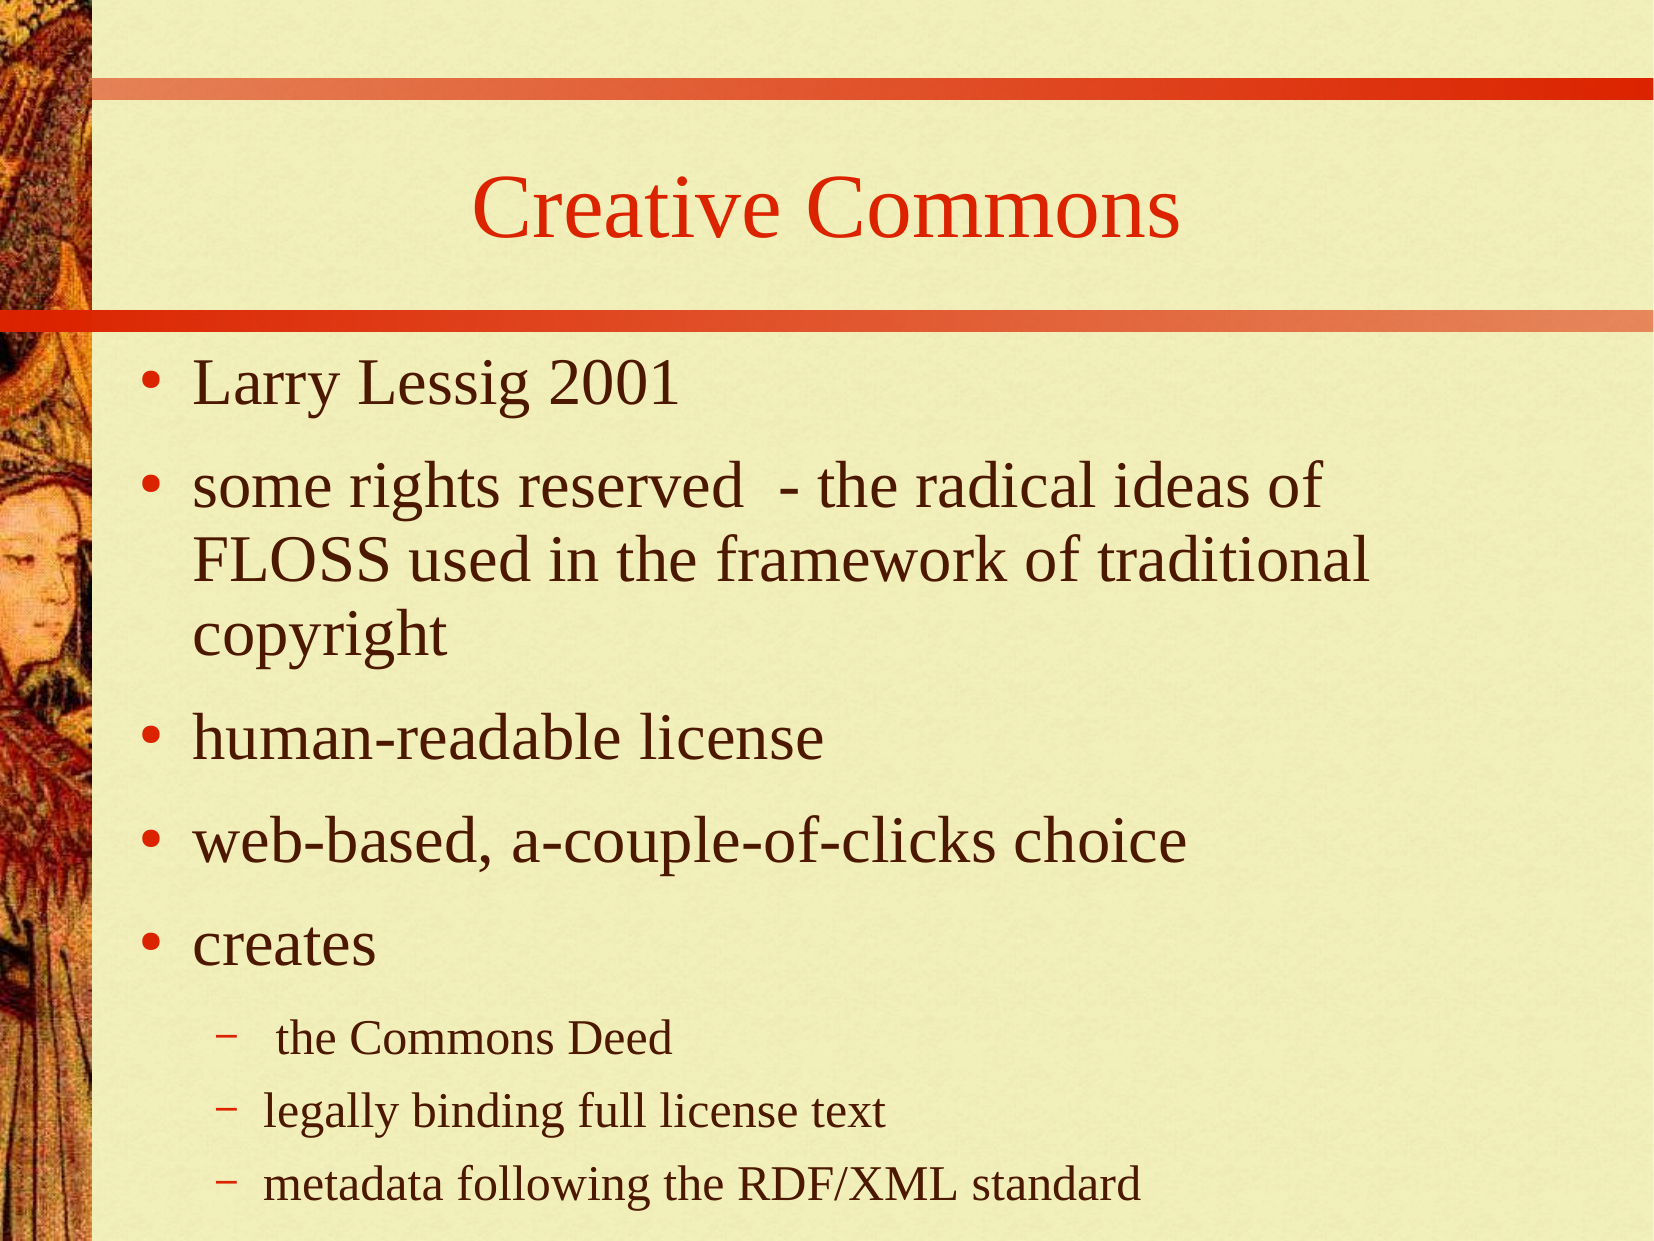

# Creative Commons
Larry Lessig 2001
some rights reserved - the radical ideas of FLOSS used in the framework of traditional copyright
human-readable license
web-based, a-couple-of-clicks choice
creates
 the Commons Deed
legally binding full license text
metadata following the RDF/XML standard